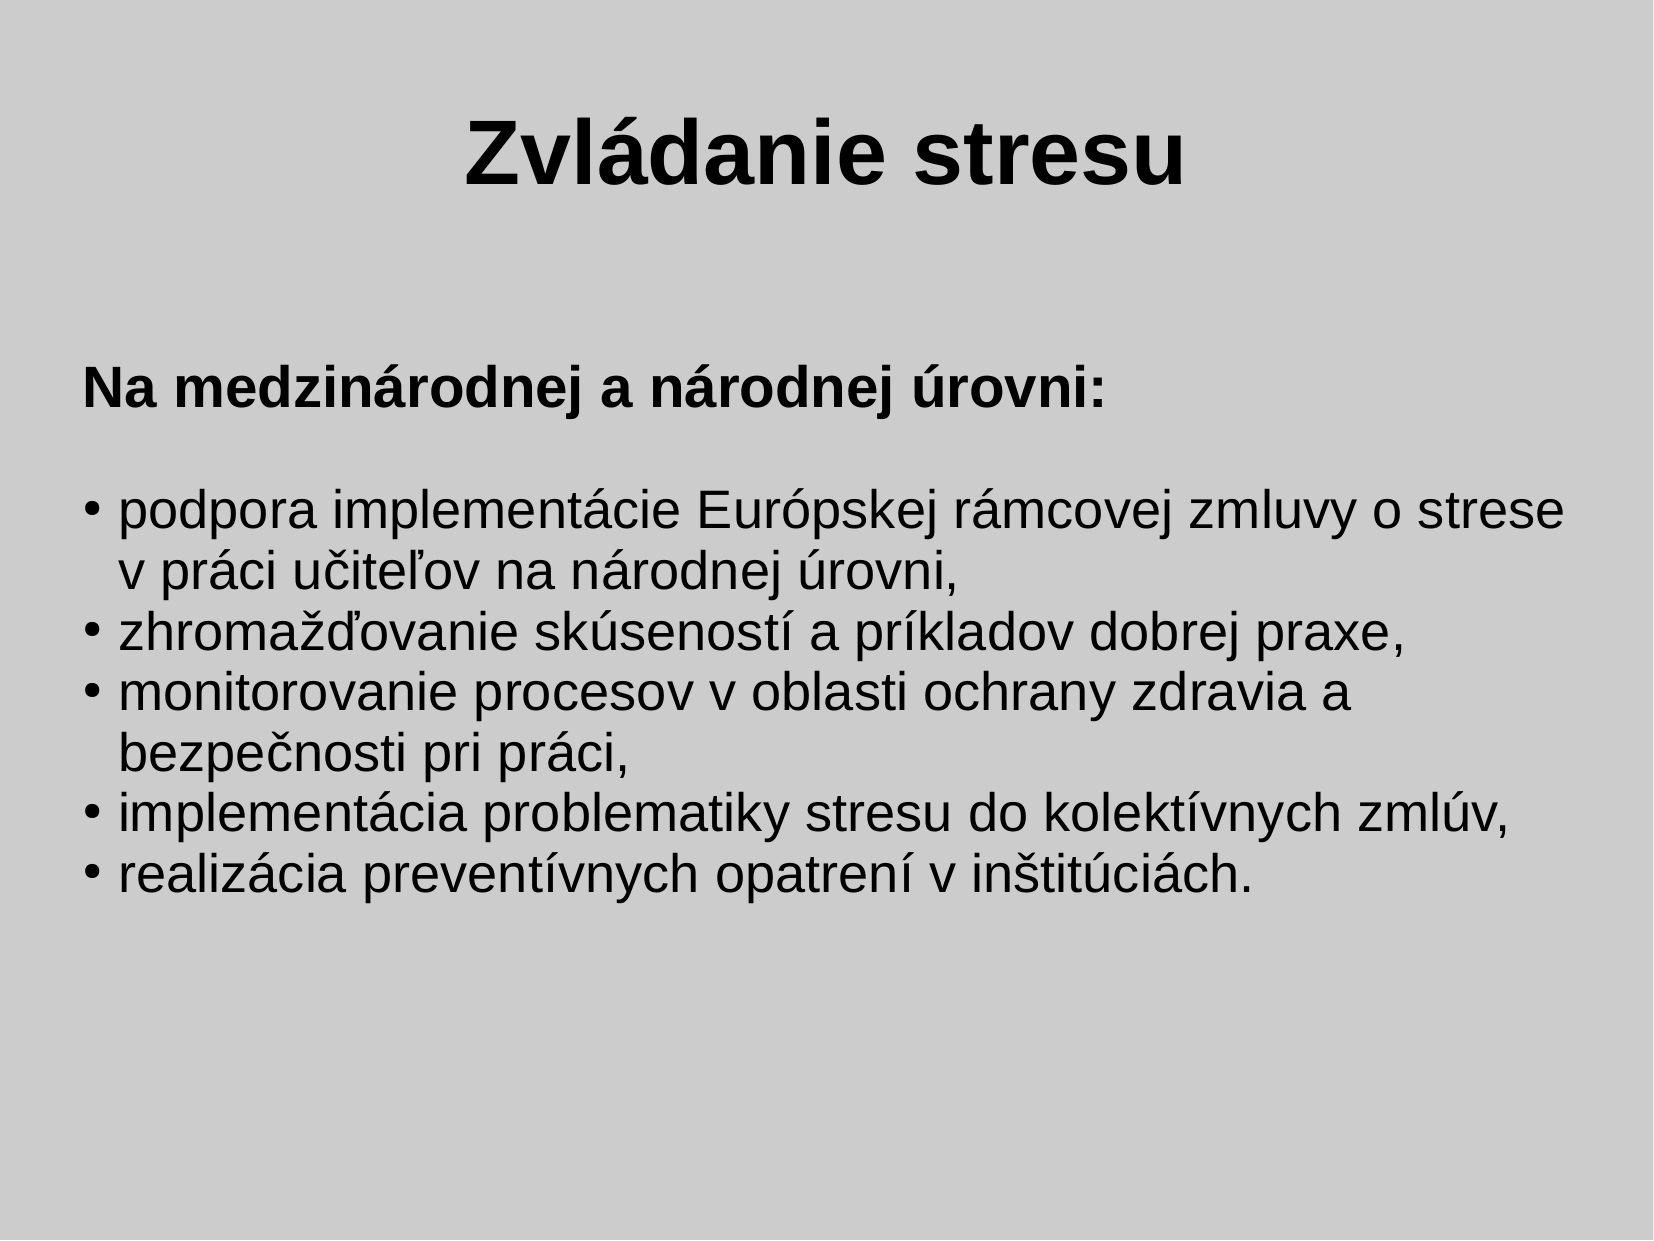

# Zvládanie stresu
Na medzinárodnej a národnej úrovni:
podpora implementácie Európskej rámcovej zmluvy o strese v práci učiteľov na národnej úrovni,
zhromažďovanie skúseností a príkladov dobrej praxe,
monitorovanie procesov v oblasti ochrany zdravia a bezpečnosti pri práci,
implementácia problematiky stresu do kolektívnych zmlúv,
realizácia preventívnych opatrení v inštitúciách.